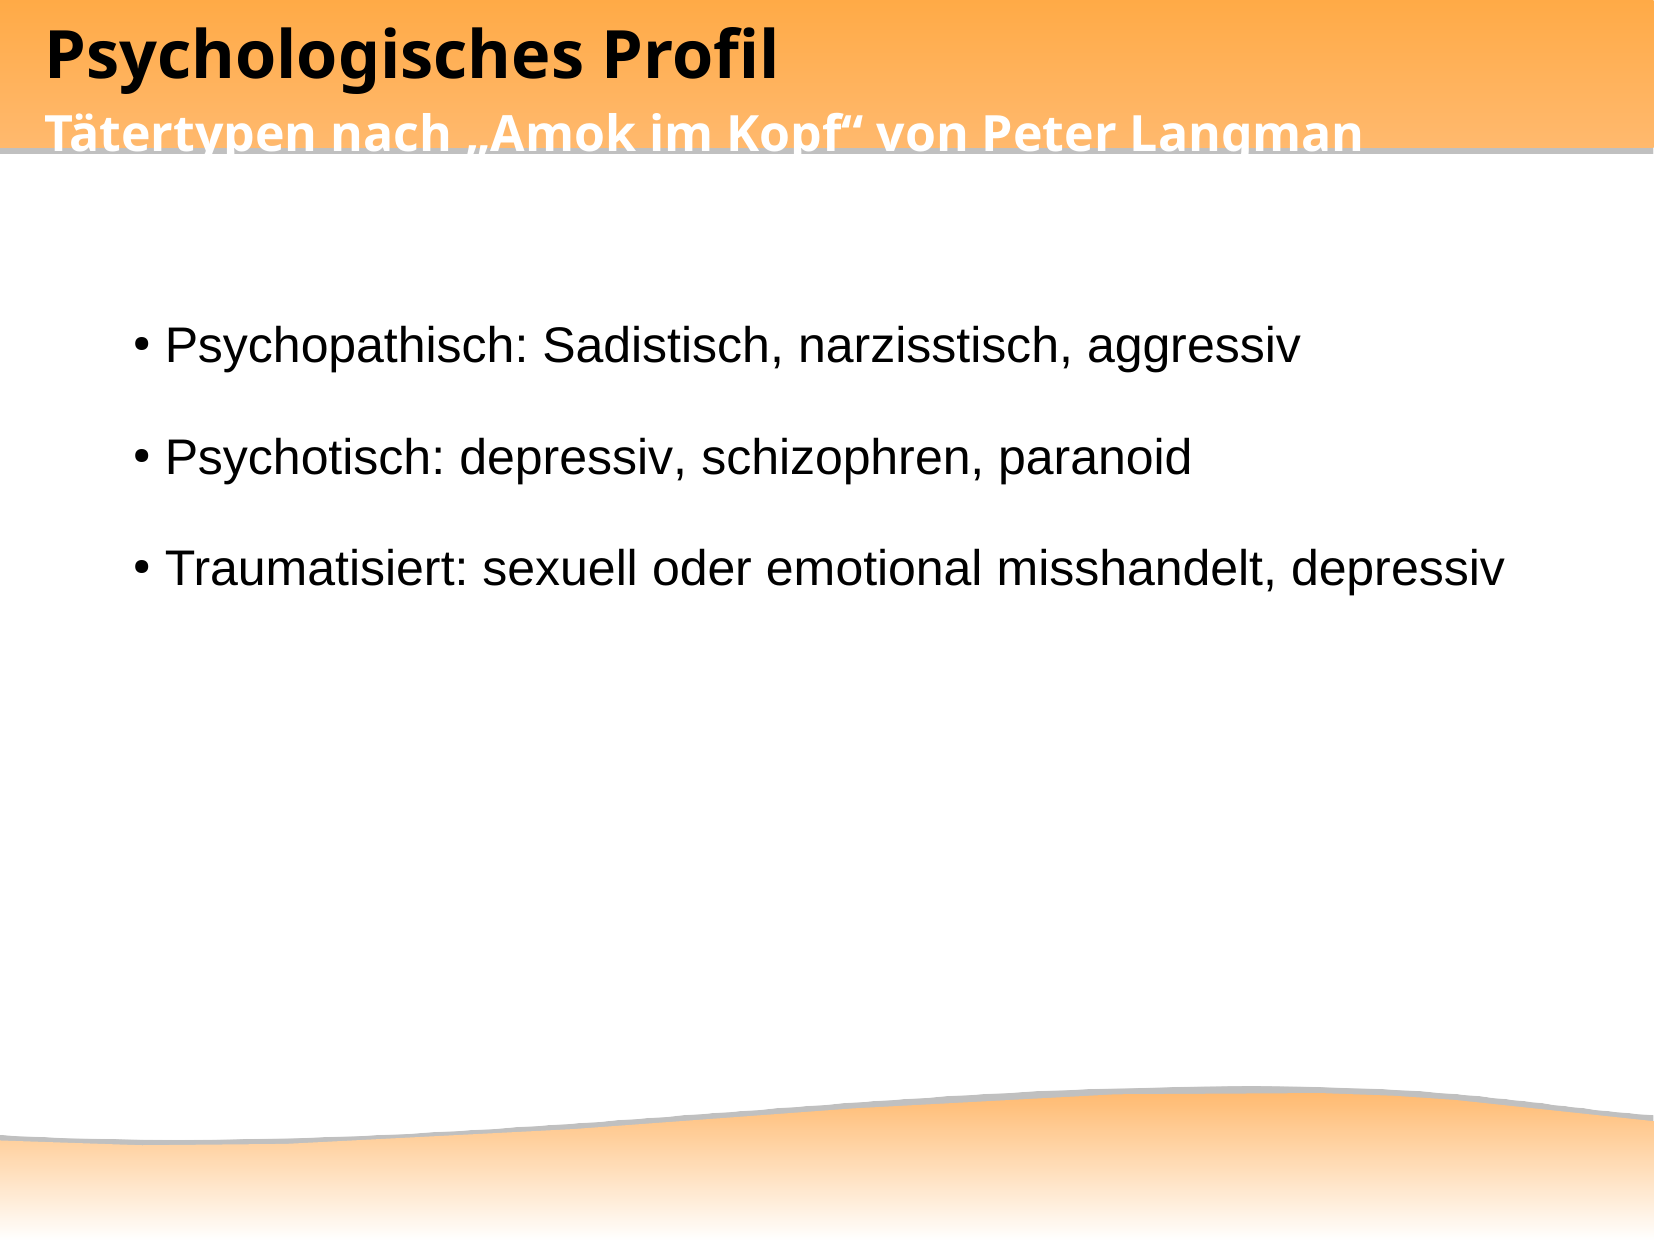

Psychologisches Profil
Tätertypen nach „Amok im Kopf“ von Peter Langman
 Psychopathisch: Sadistisch, narzisstisch, aggressiv
 Psychotisch: depressiv, schizophren, paranoid
 Traumatisiert: sexuell oder emotional misshandelt, depressiv